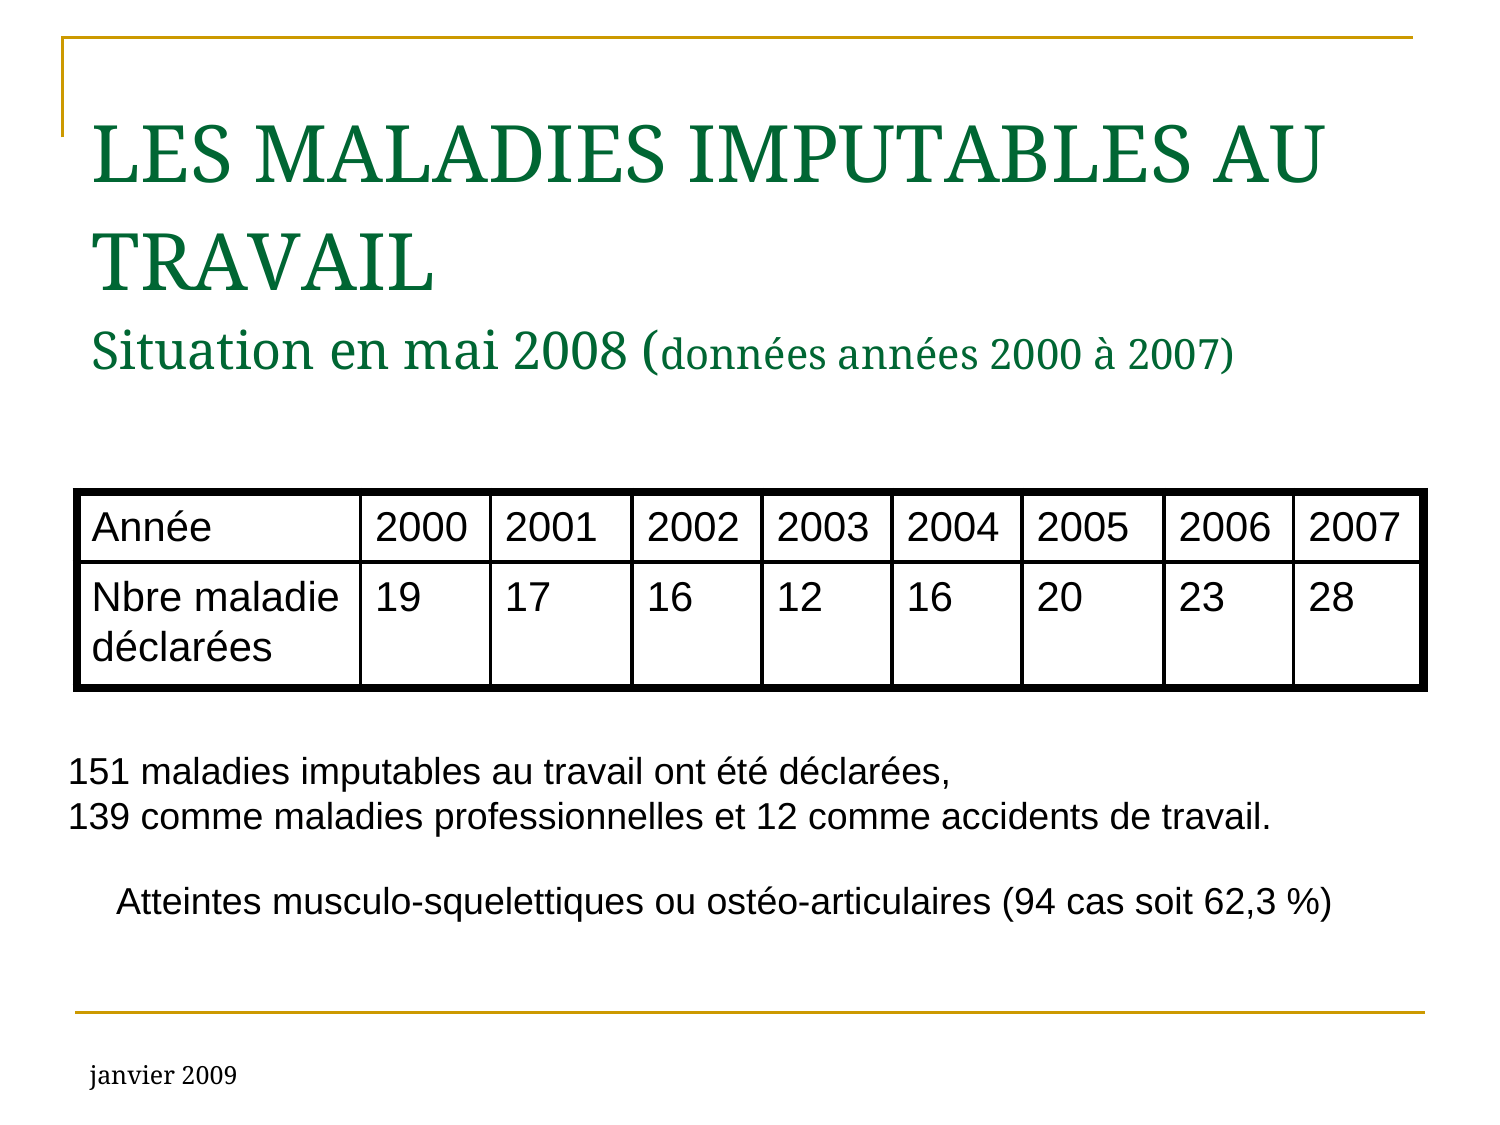

# LES MALADIES IMPUTABLES AU TRAVAIL Situation en mai 2008 (données années 2000 à 2007)
| Année | 2000 | 2001 | 2002 | 2003 | 2004 | 2005 | 2006 | 2007 |
| --- | --- | --- | --- | --- | --- | --- | --- | --- |
| Nbre maladie déclarées | 19 | 17 | 16 | 12 | 16 | 20 | 23 | 28 |
151 maladies imputables au travail ont été déclarées,
139 comme maladies professionnelles et 12 comme accidents de travail.
Atteintes musculo-squelettiques ou ostéo-articulaires (94 cas soit 62,3 %)
janvier 2009